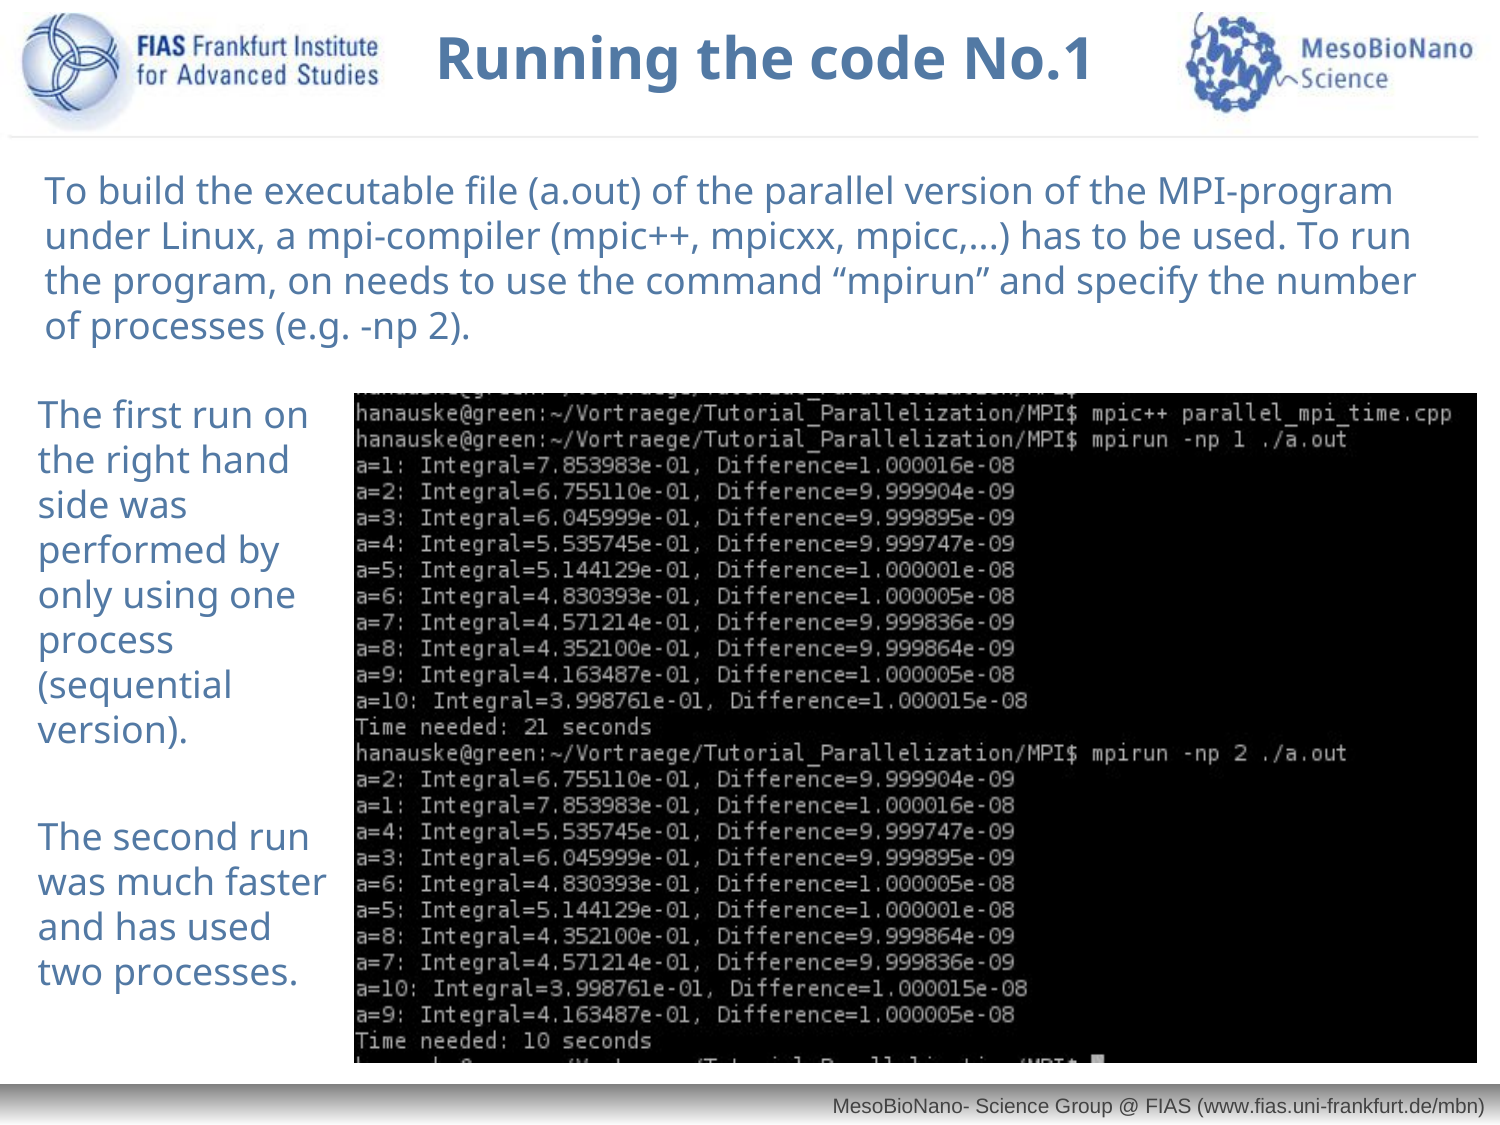

# Running the code No.1
To build the executable file (a.out) of the parallel version of the MPI-program under Linux, a mpi-compiler (mpic++, mpicxx, mpicc,...) has to be used. To run the program, on needs to use the command “mpirun” and specify the number of processes (e.g. -np 2).
The first run on the right hand side was performed by only using one process (sequential version).
The second run was much faster and has used two processes.